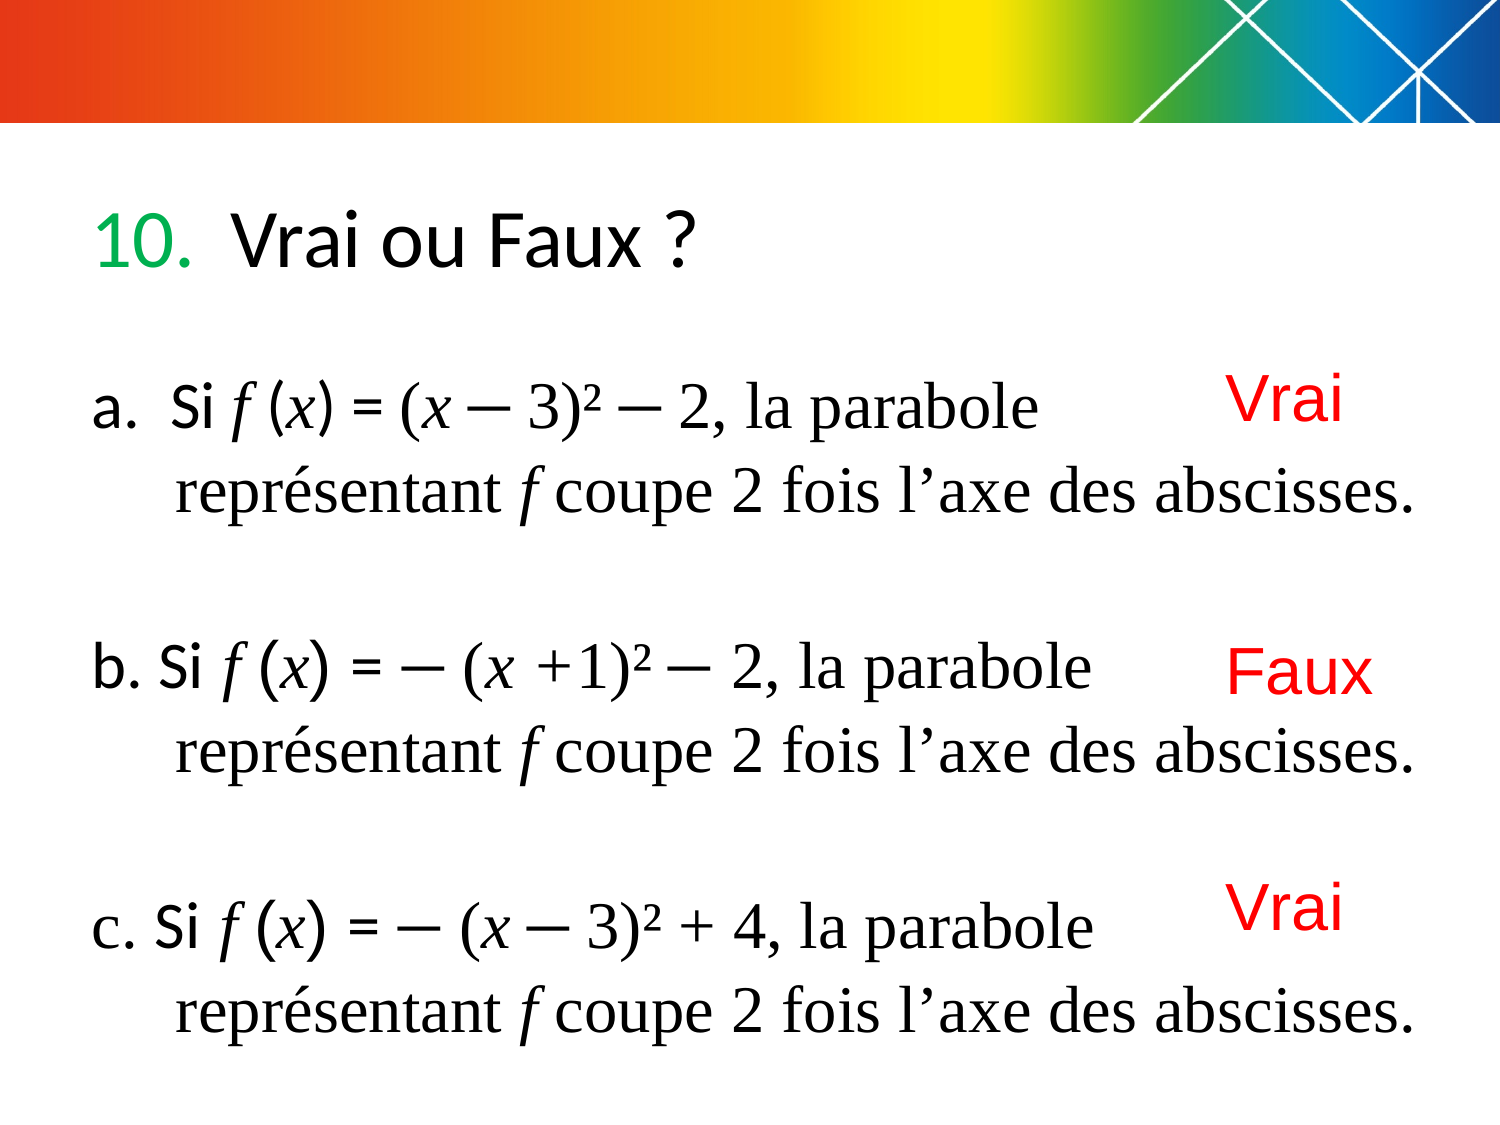

# Vrai ou Faux ?
a. Si f (x) = (x – 3)² – 2, la parabole
représentant f coupe 2 fois l’axe des abscisses.
b. Si f (x) = – (x +1)² – 2, la parabole
représentant f coupe 2 fois l’axe des abscisses.
c. Si f (x) = – (x – 3)² + 4, la parabole
représentant f coupe 2 fois l’axe des abscisses.
Vrai
Faux
Vrai